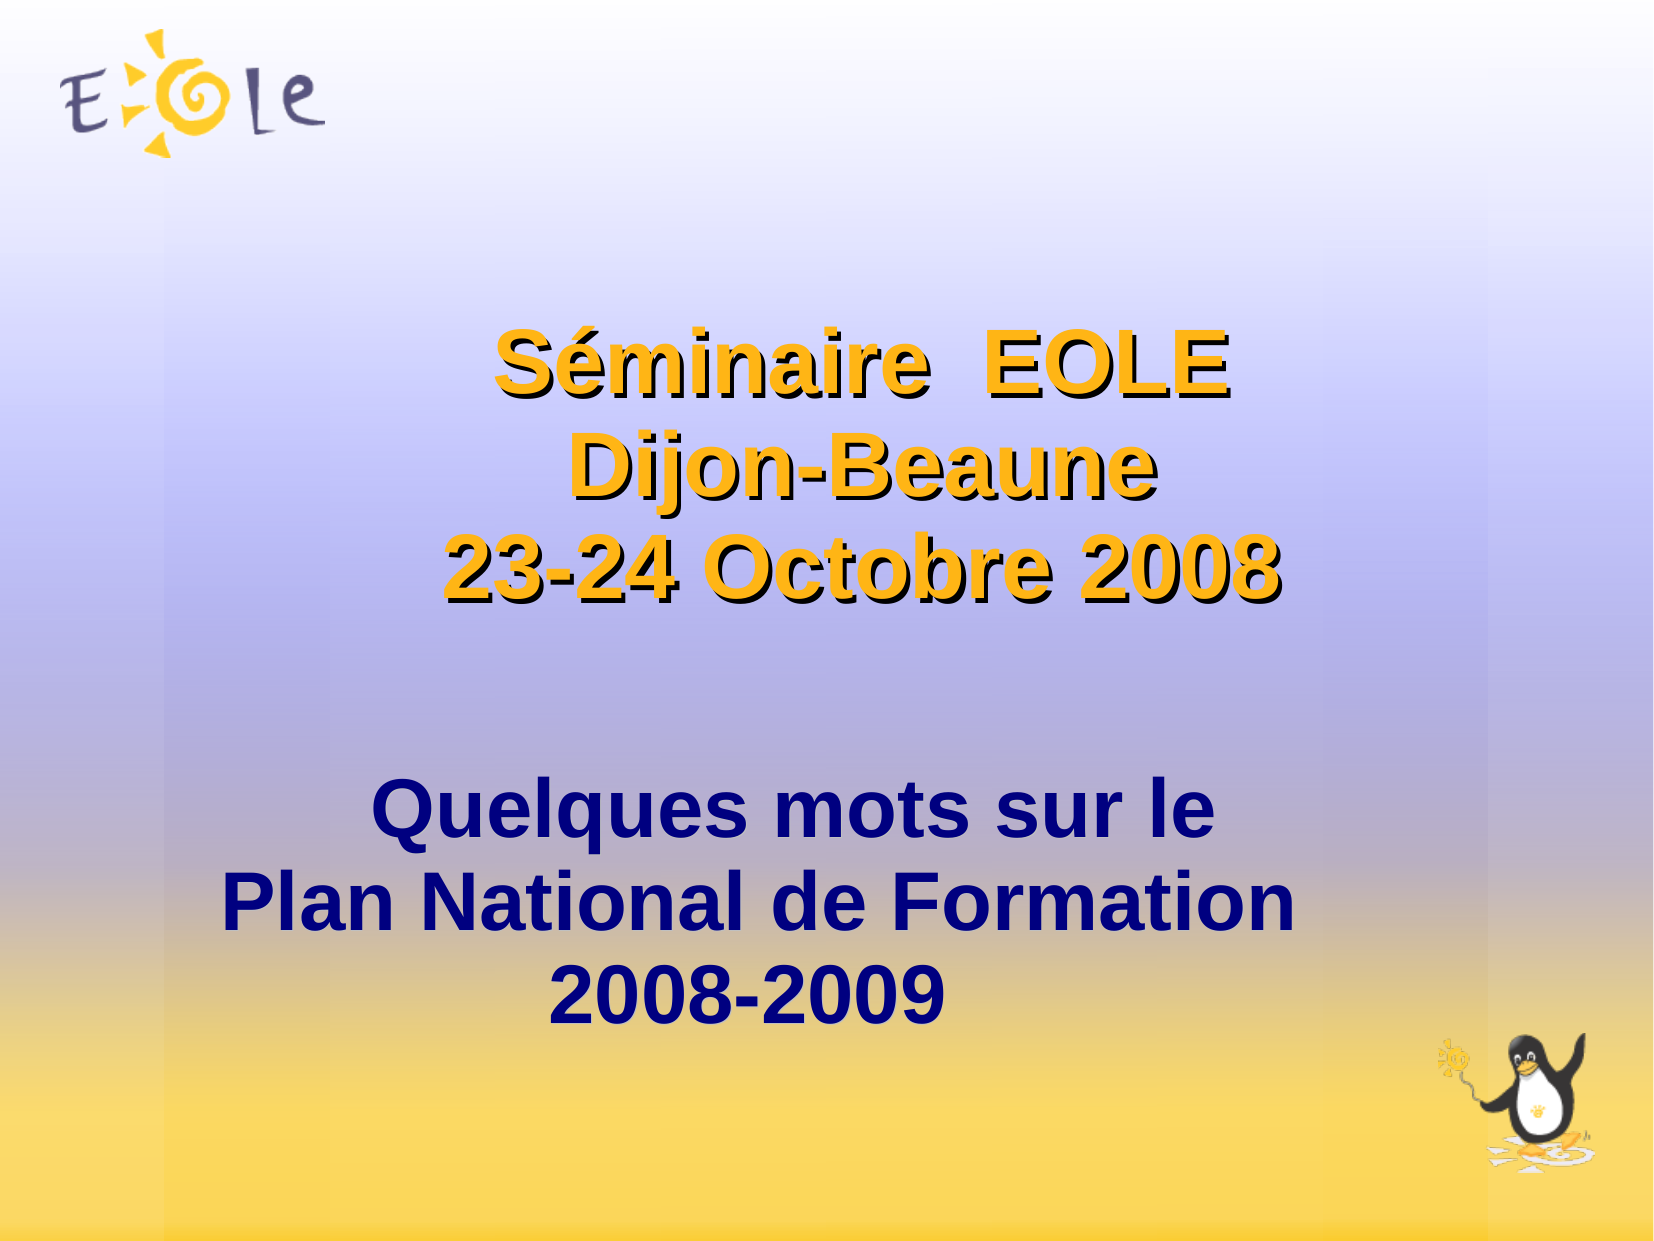

# Séminaire EOLE Dijon-Beaune 23-24 Octobre 2008
 Quelques mots sur le
 Plan National de Formation
2008-2009